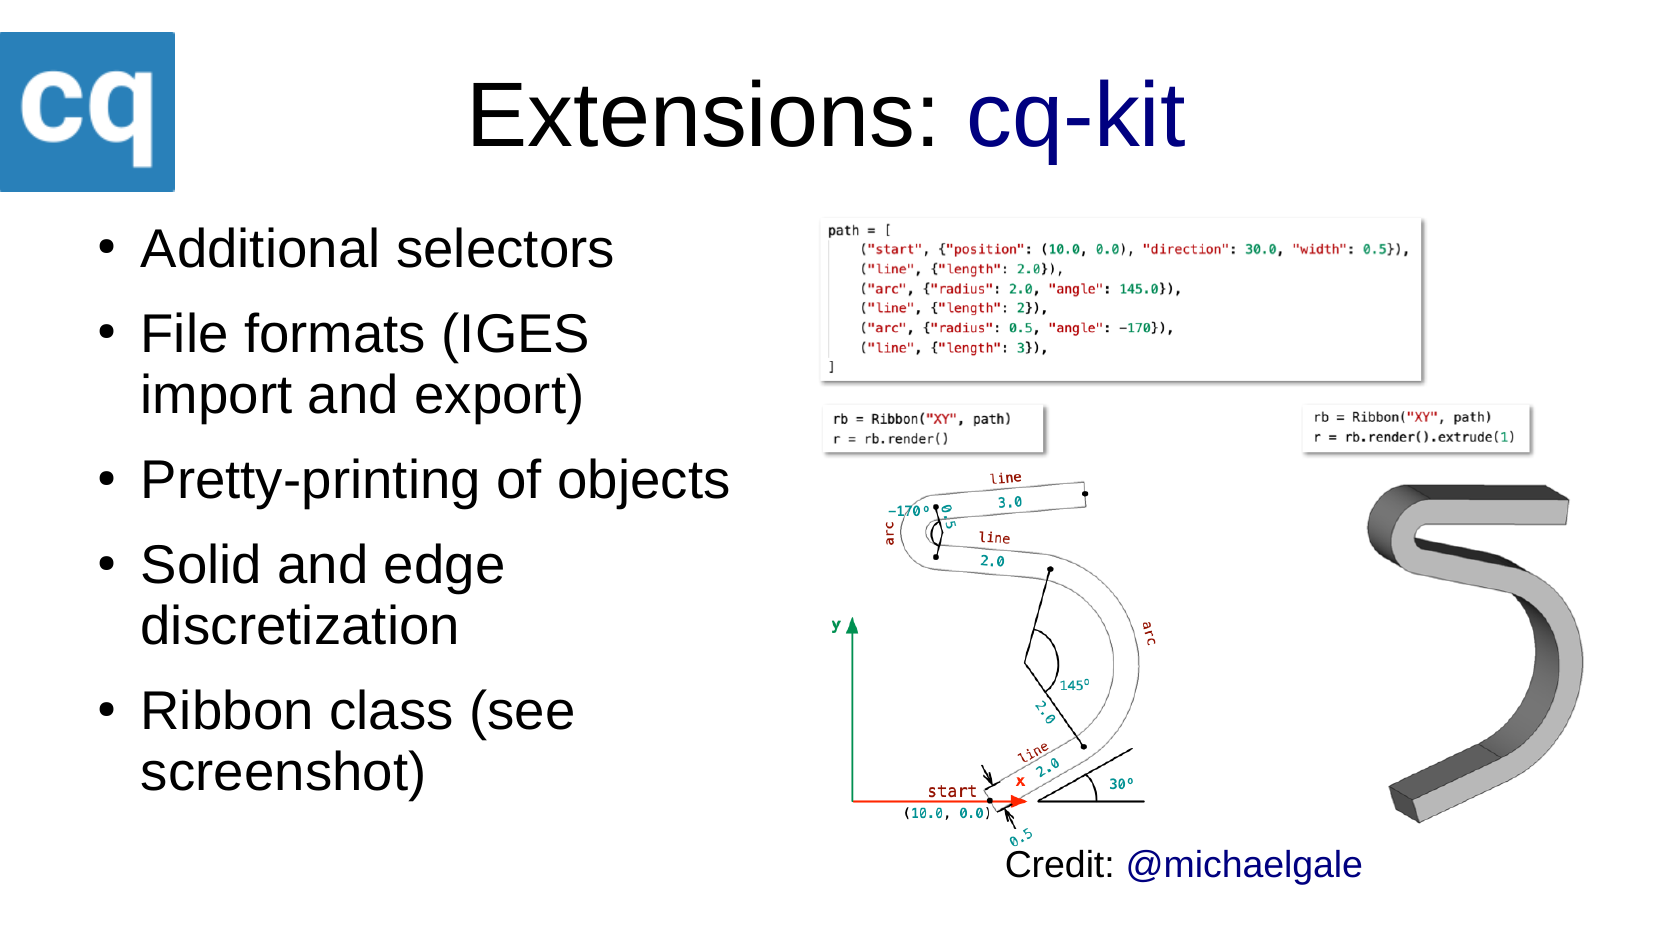

# Extensions: cq-kit
Additional selectors
File formats (IGES import and export)
Pretty-printing of objects
Solid and edge discretization
Ribbon class (see screenshot)
Credit: @michaelgale